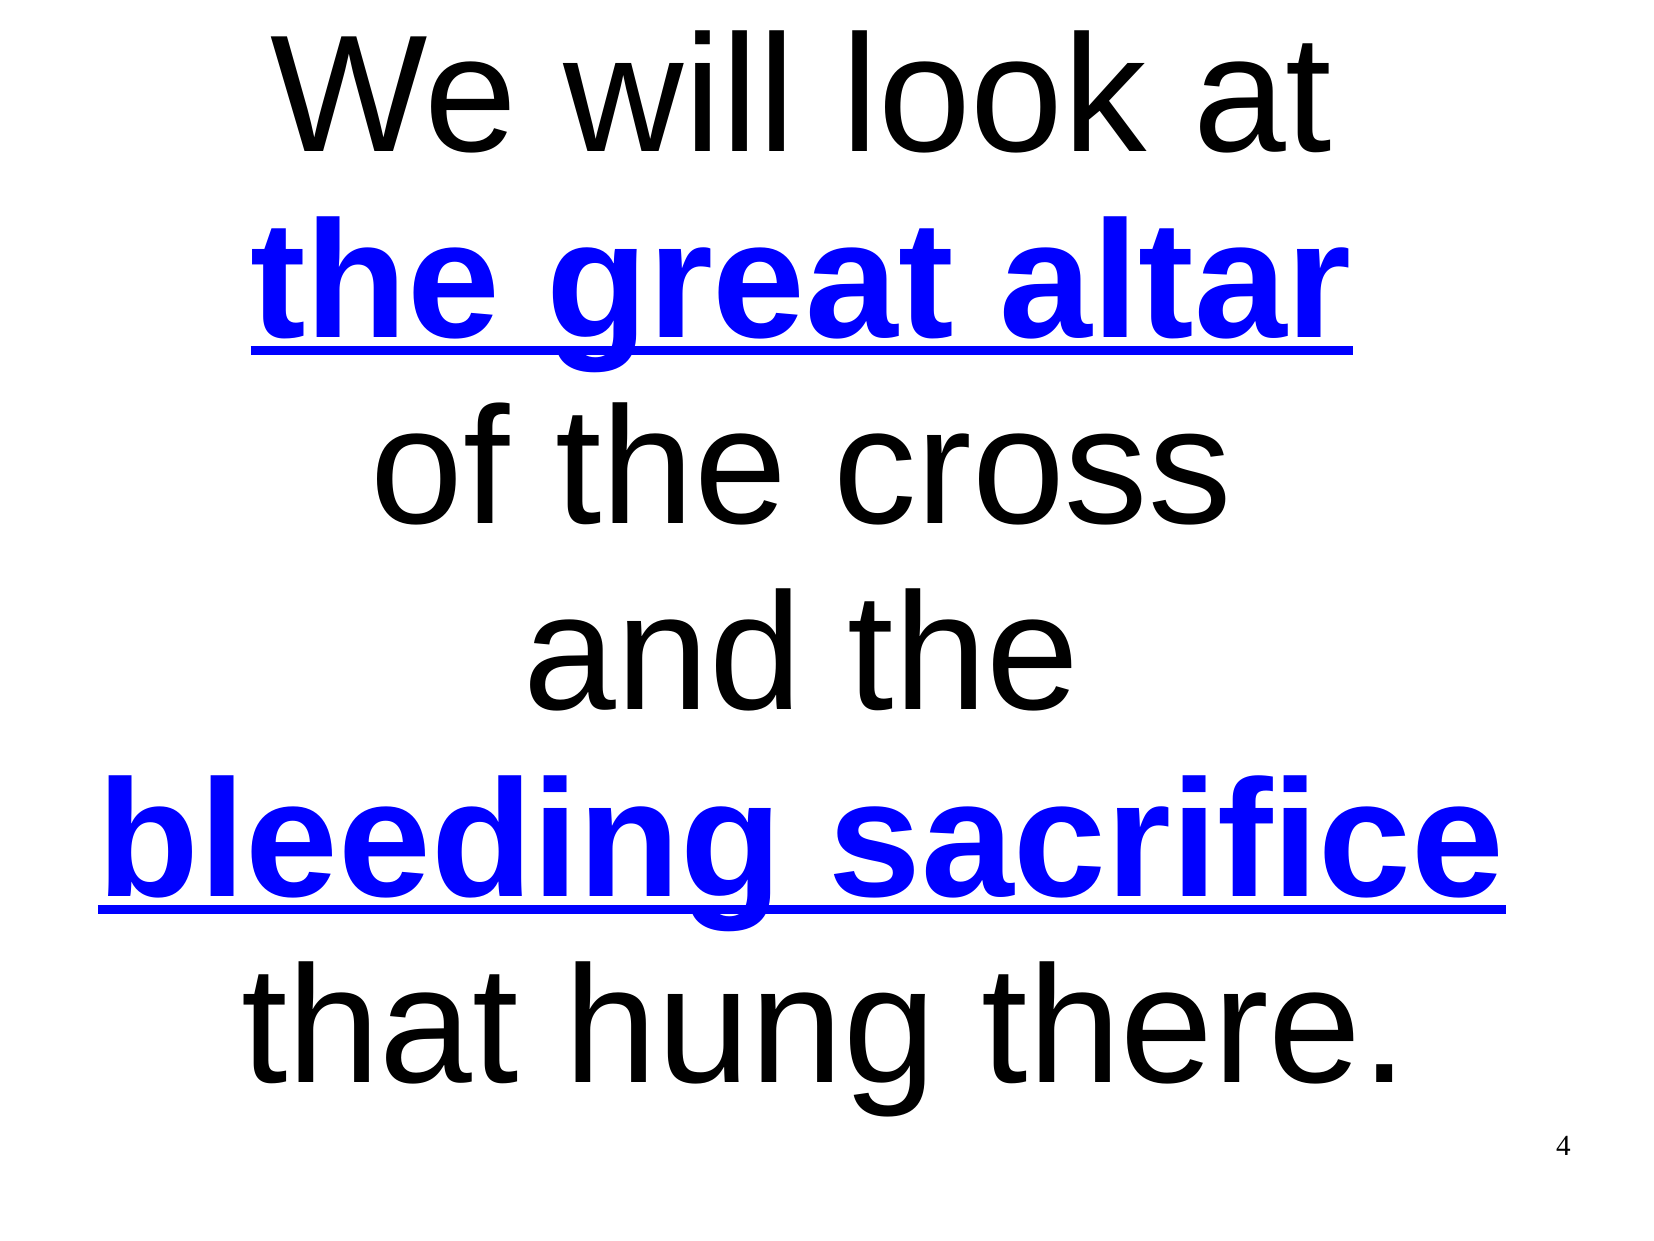

# We will look at the great altar of the cross and the bleeding sacrifice that hung there.
4